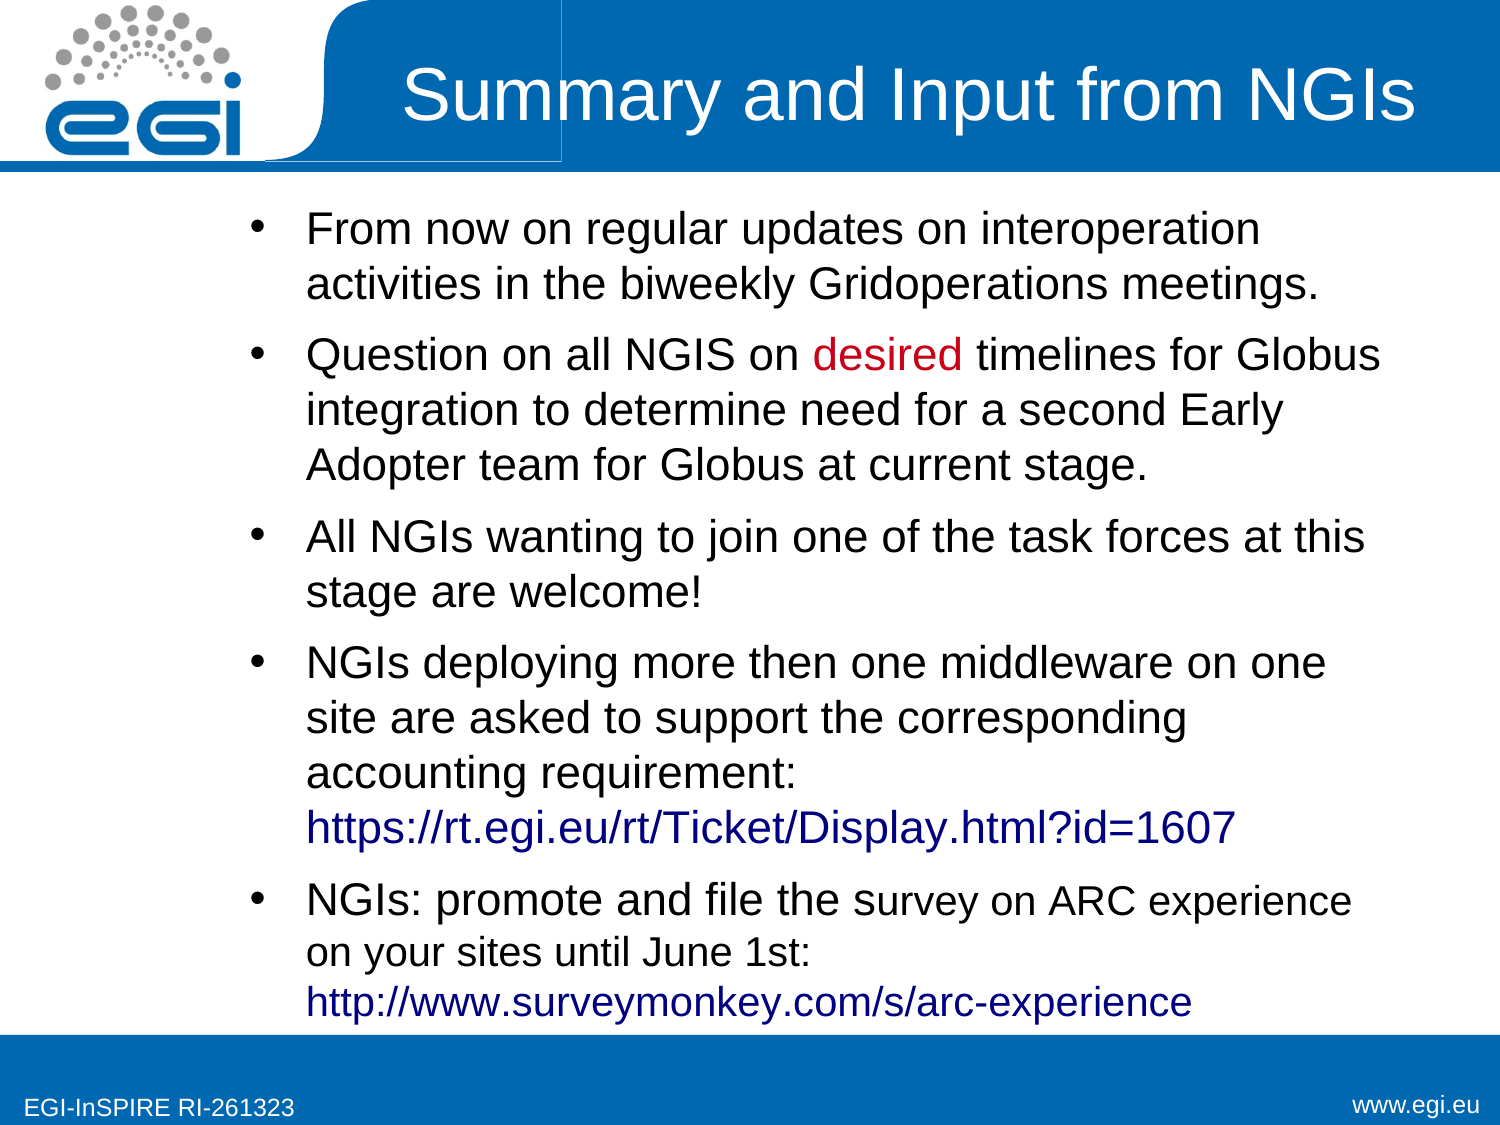

# Summary and Input from NGIs
From now on regular updates on interoperation activities in the biweekly Gridoperations meetings.
Question on all NGIS on desired timelines for Globus integration to determine need for a second Early Adopter team for Globus at current stage.
All NGIs wanting to join one of the task forces at this stage are welcome!
NGIs deploying more then one middleware on one site are asked to support the corresponding accounting requirement: https://rt.egi.eu/rt/Ticket/Display.html?id=1607
NGIs: promote and file the survey on ARC experience on your sites until June 1st: http://www.surveymonkey.com/s/arc-experience